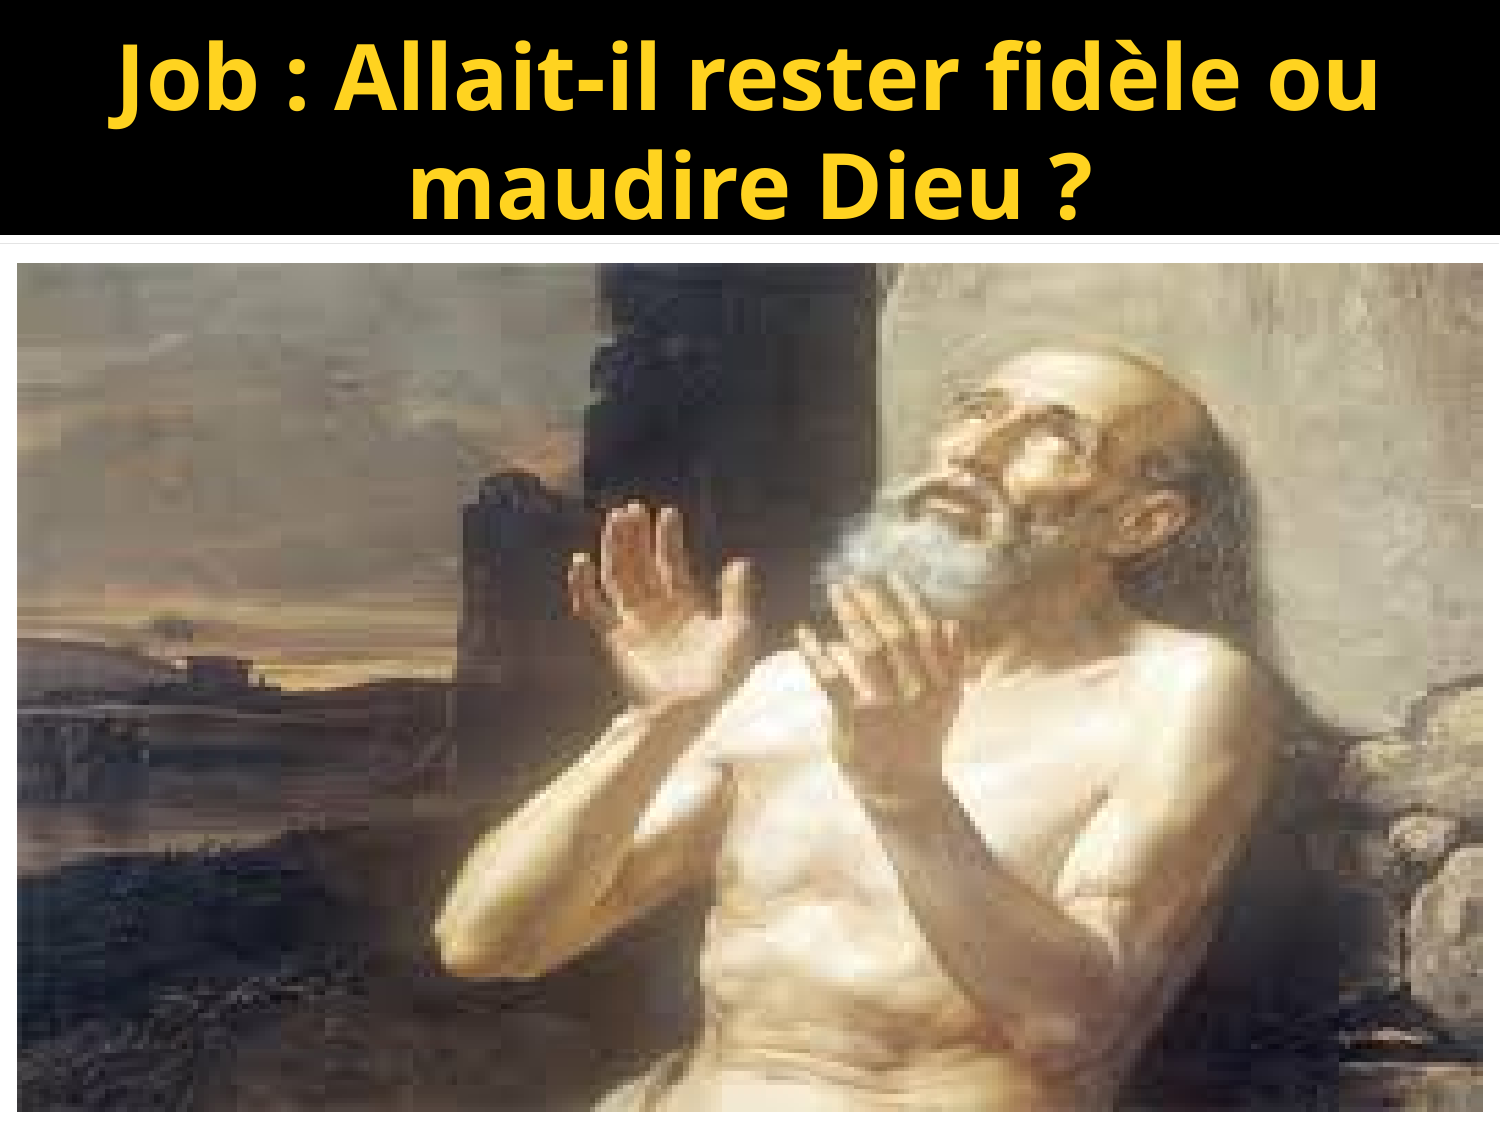

# Job : Allait-il rester fidèle ou maudire Dieu ?